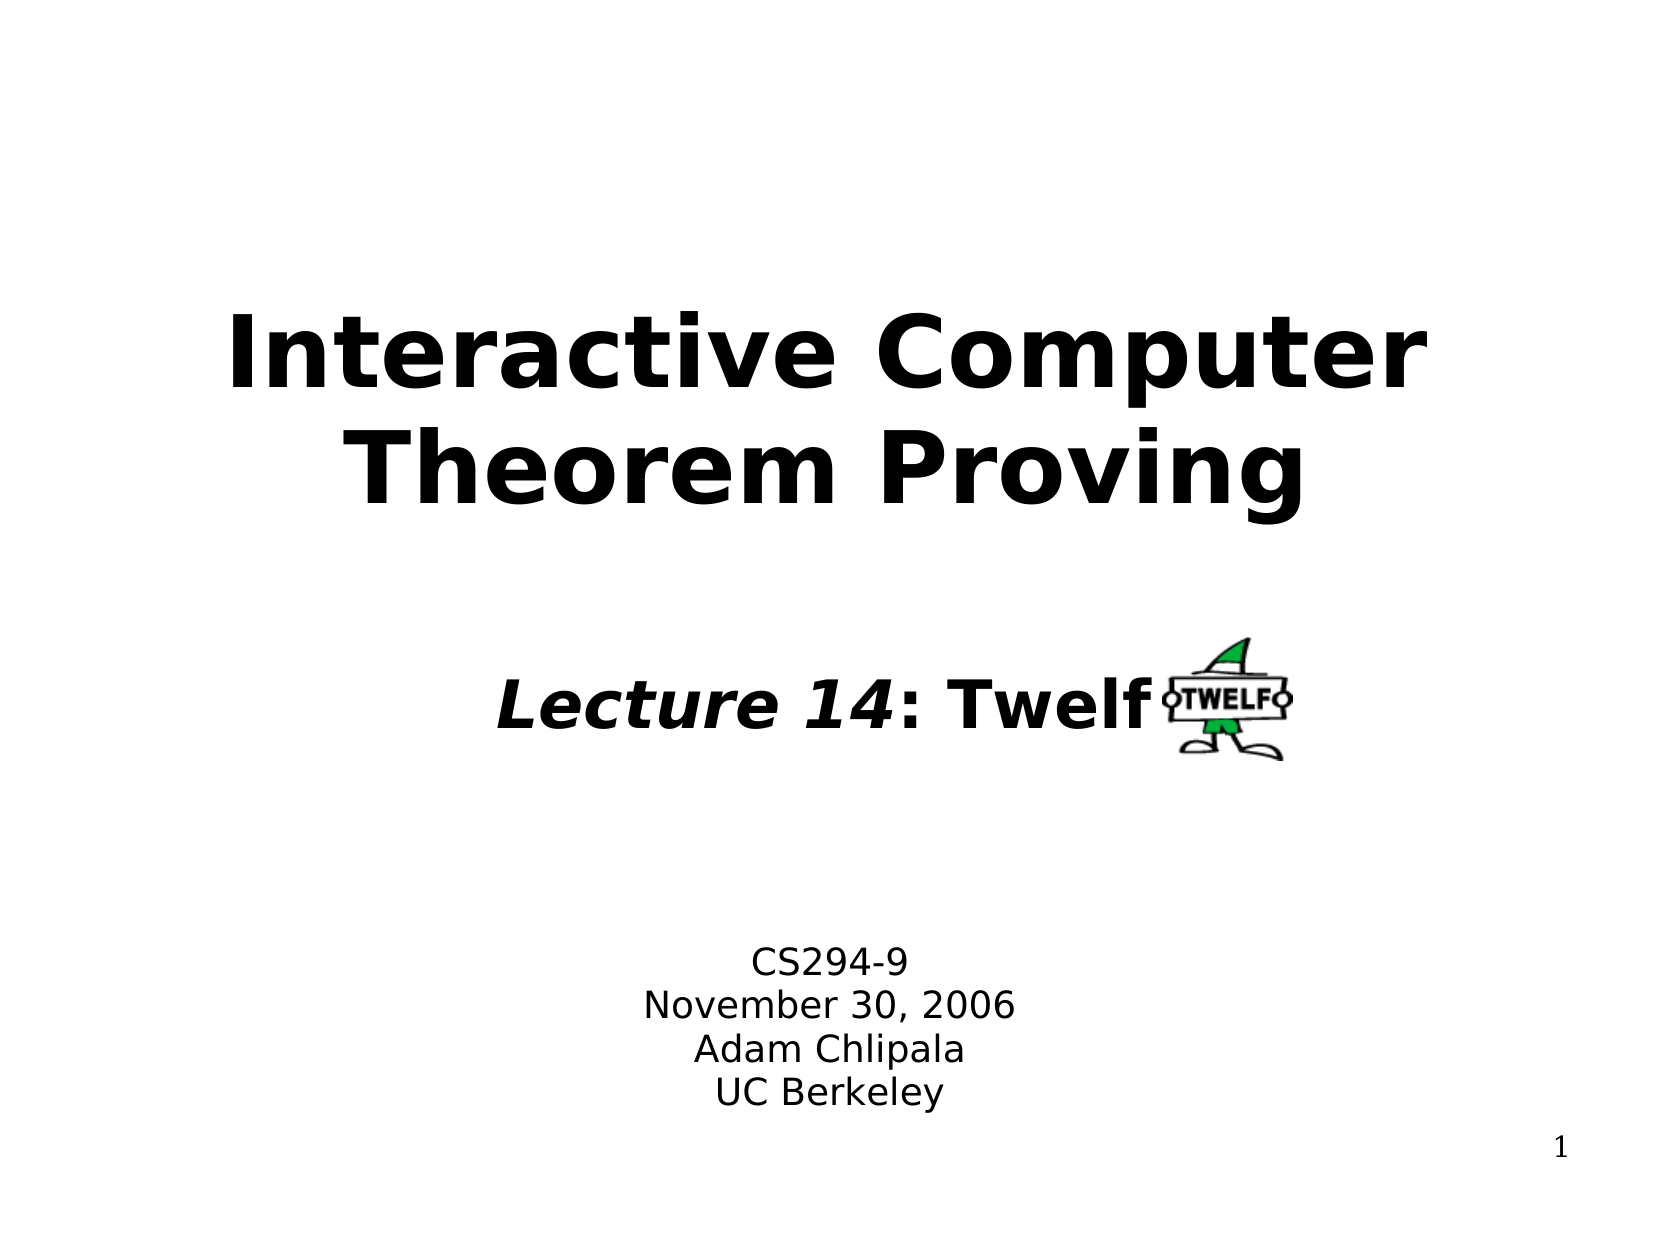

Interactive Computer
Theorem Proving
Lecture 14: Twelf
CS294-9
November 30, 2006
Adam Chlipala
UC Berkeley
1